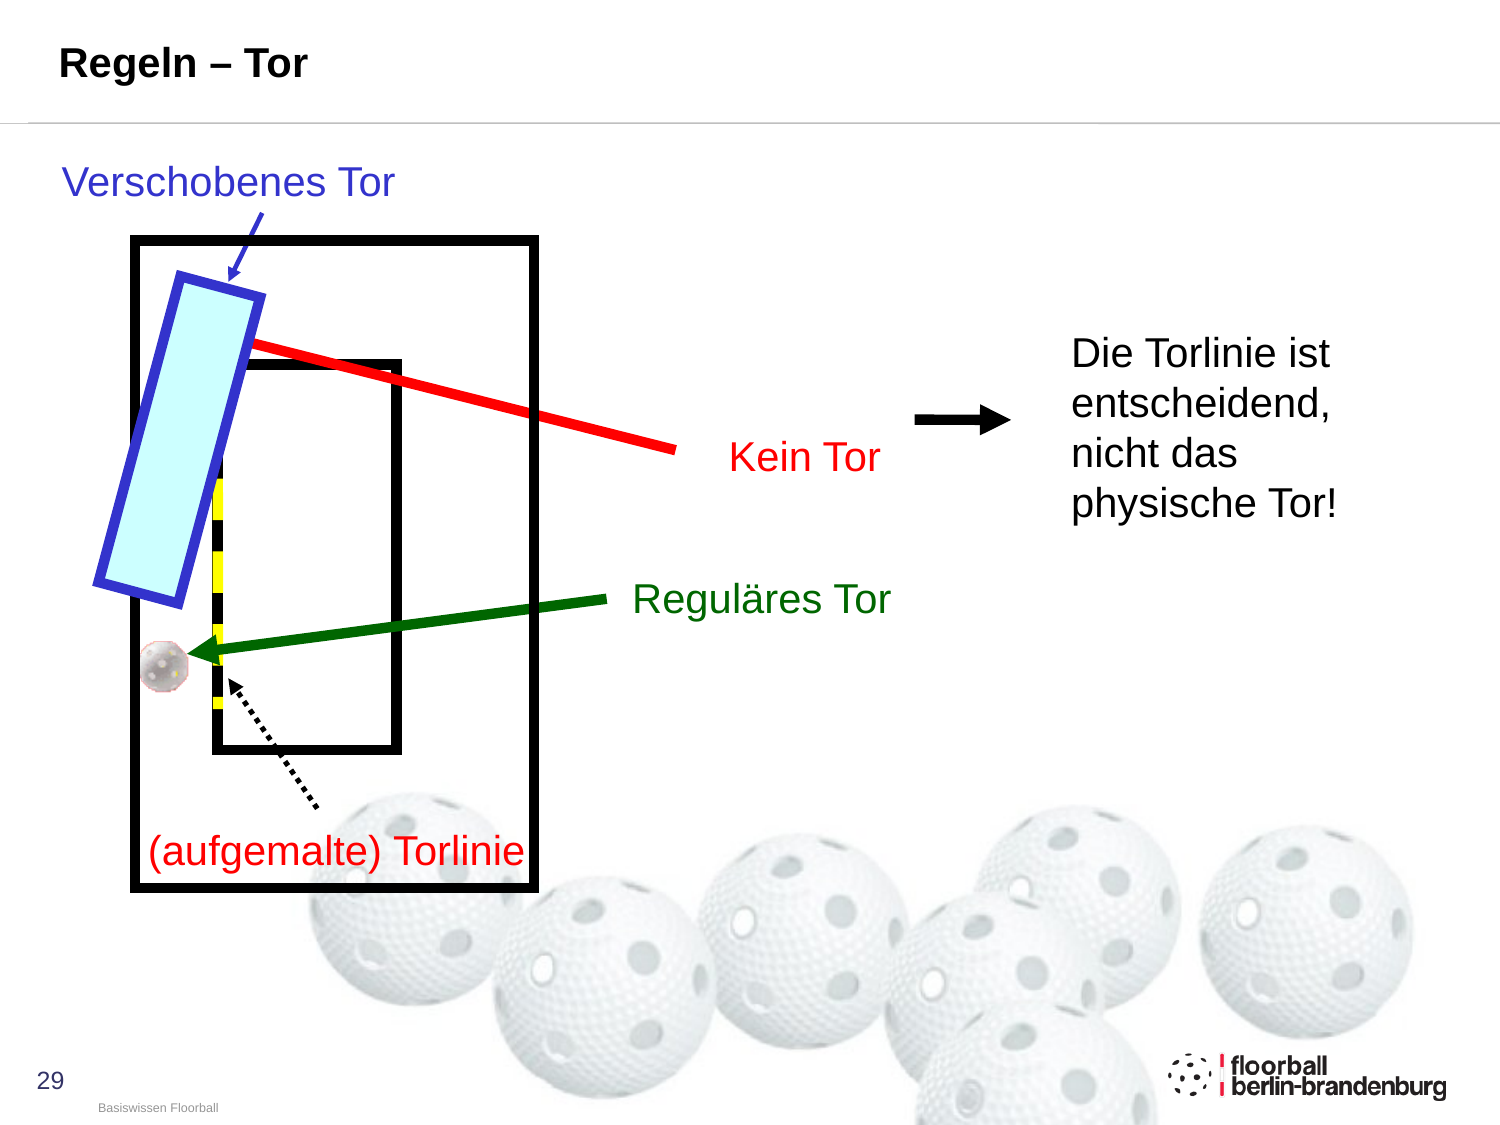

Regeln – Tor
Verschobenes Tor
Die Torlinie ist entscheidend,
nicht das
physische Tor!
Kein Tor
Reguläres Tor
(aufgemalte) Torlinie